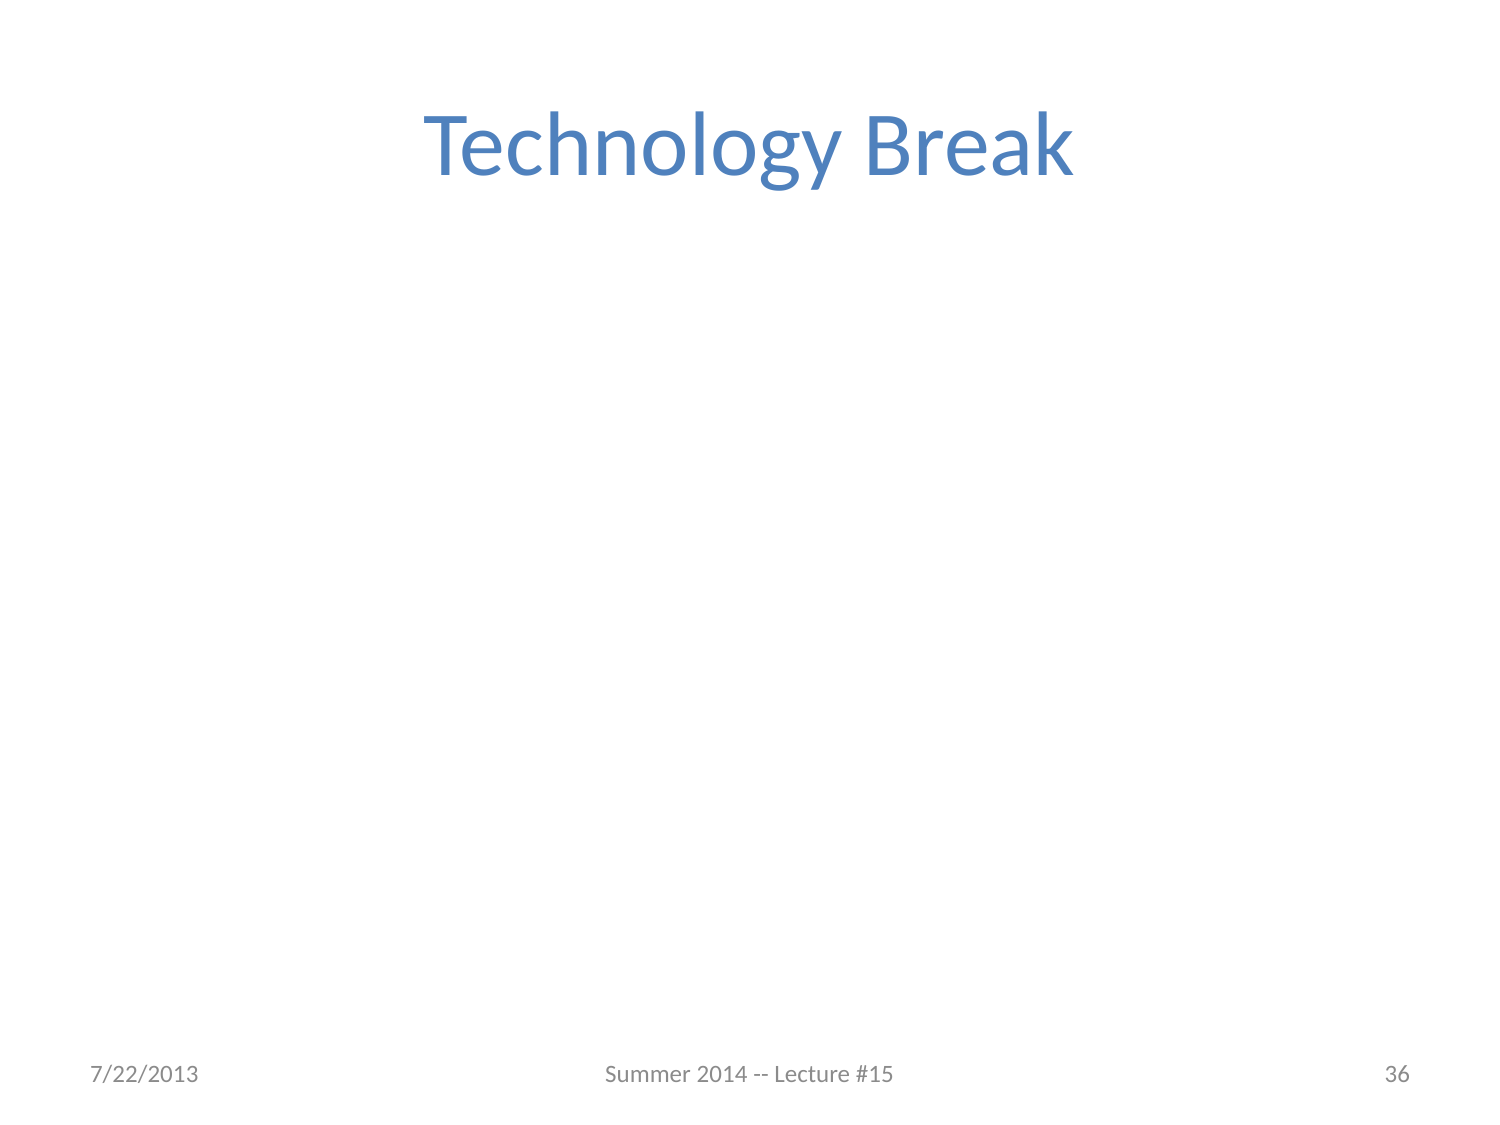

# Technology Break
7/22/2013
Summer 2014 -- Lecture #15